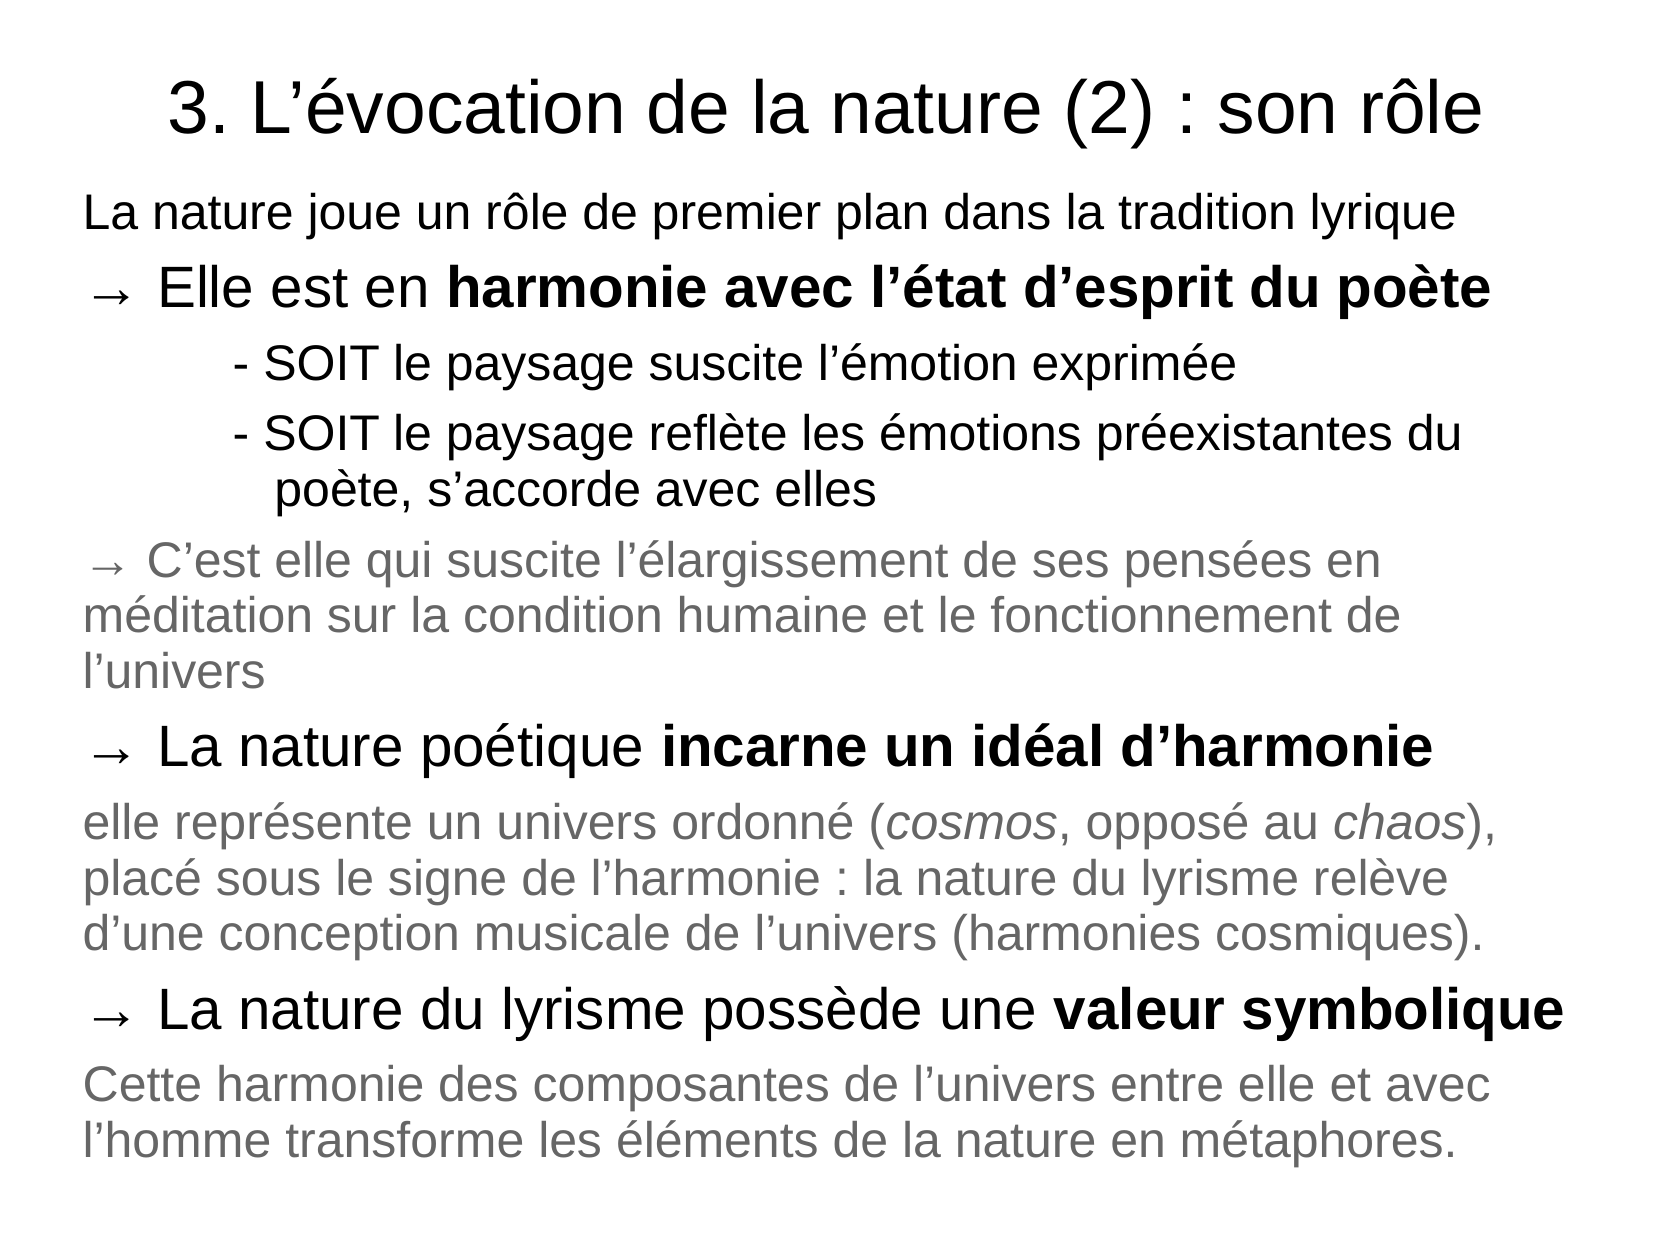

# 3. L’évocation de la nature (2) : son rôle
La nature joue un rôle de premier plan dans la tradition lyrique
→ Elle est en harmonie avec l’état d’esprit du poète
- SOIT le paysage suscite l’émotion exprimée
- SOIT le paysage reflète les émotions préexistantes du    poète, s’accorde avec elles
→ C’est elle qui suscite l’élargissement de ses pensées en méditation sur la condition humaine et le fonctionnement de l’univers
→ La nature poétique incarne un idéal d’harmonie
elle représente un univers ordonné (cosmos, opposé au chaos), placé sous le signe de l’harmonie : la nature du lyrisme relève d’une conception musicale de l’univers (harmonies cosmiques).
→ La nature du lyrisme possède une valeur symbolique
Cette harmonie des composantes de l’univers entre elle et avec l’homme transforme les éléments de la nature en métaphores.